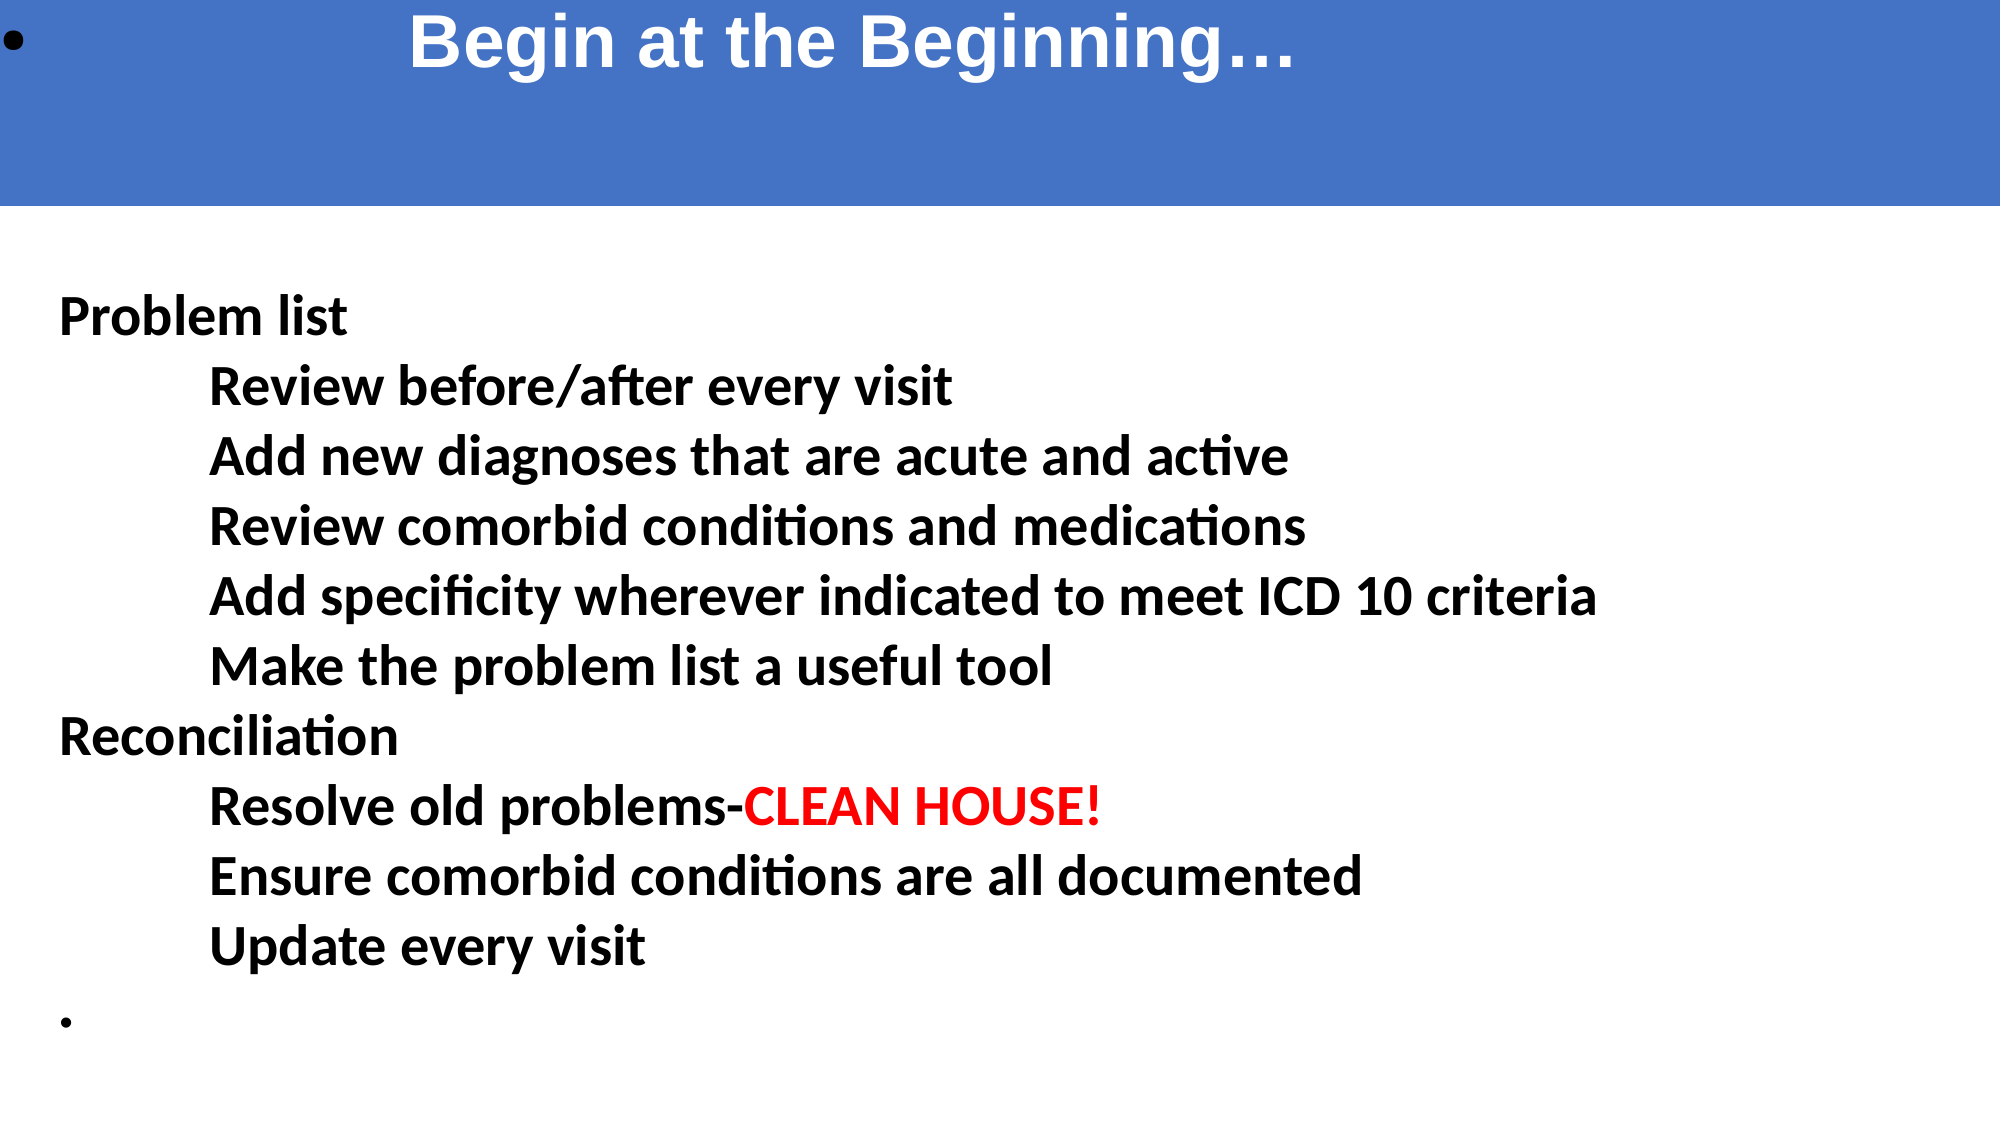

| Begin at the Beginning… |
| --- |
Problem list
Review before/after every visit
Add new diagnoses that are acute and active
Review comorbid conditions and medications
Add specificity wherever indicated to meet ICD 10 criteria
Make the problem list a useful tool
Reconciliation
Resolve old problems-CLEAN HOUSE!
Ensure comorbid conditions are all documented
Update every visit